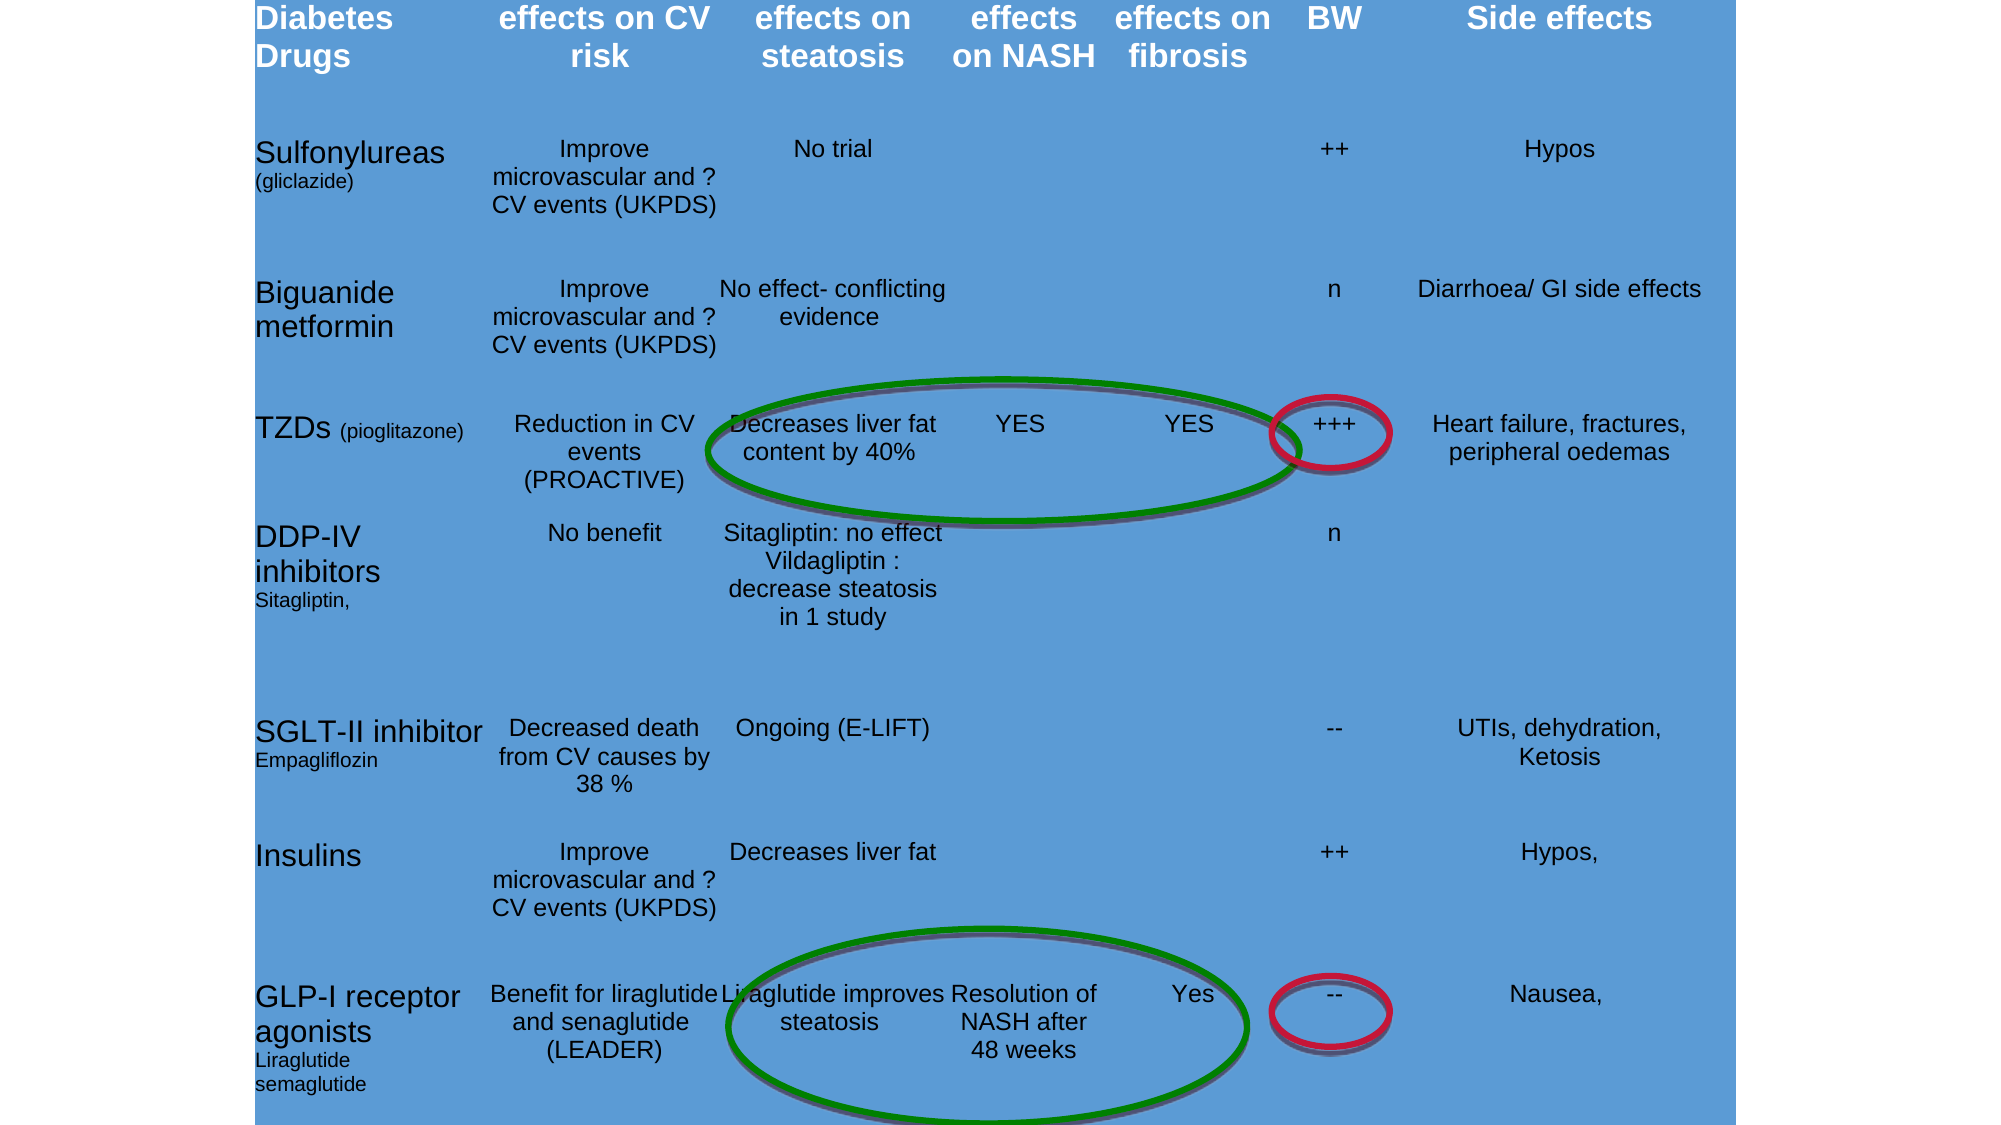

| Diabetes Drugs | effects on CV risk | effects on steatosis | effects on NASH | effects on fibrosis | BW | Side effects |
| --- | --- | --- | --- | --- | --- | --- |
| Sulfonylureas (gliclazide) | Improve microvascular and ? CV events (UKPDS) | No trial | | | ++ | Hypos |
| Biguanide metformin | Improve microvascular and ? CV events (UKPDS) | No effect- conflicting evidence | | | n | Diarrhoea/ GI side effects |
| TZDs (pioglitazone) | Reduction in CV events (PROACTIVE) | Decreases liver fat content by 40% | YES | YES | +++ | Heart failure, fractures, peripheral oedemas |
| DDP-IV inhibitors Sitagliptin, | No benefit | Sitagliptin: no effect Vildagliptin : decrease steatosis in 1 study | | | n | |
| SGLT-II inhibitor Empagliflozin | Decreased death from CV causes by 38 % | Ongoing (E-LIFT) | | | -- | UTIs, dehydration, Ketosis |
| Insulins | Improve microvascular and ? CV events (UKPDS) | Decreases liver fat | | | ++ | Hypos, |
| GLP-I receptor agonists Liraglutide semaglutide | Benefit for liraglutide and senaglutide (LEADER) | Liraglutide improves steatosis | Resolution of NASH after 48 weeks | Yes | -- | Nausea, |